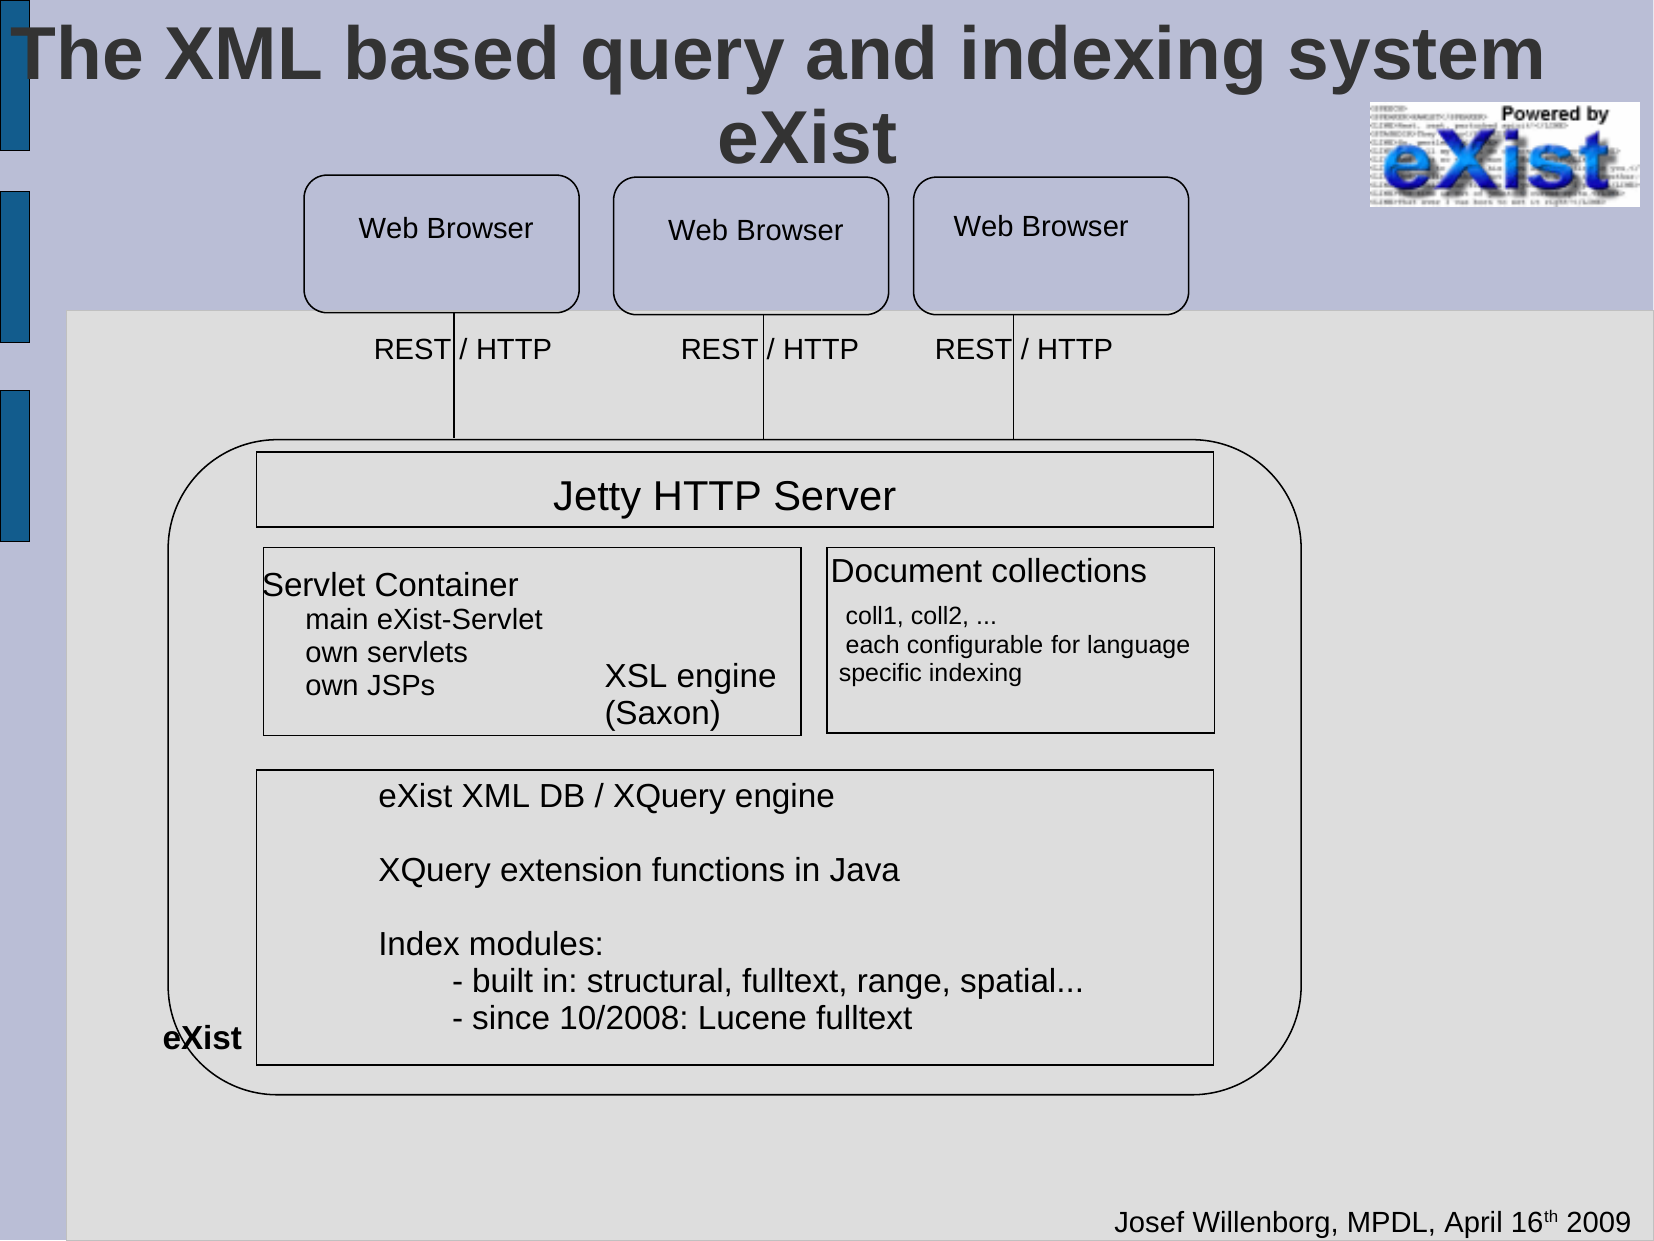

# The XML based query and indexing system eXist
Web Browser
Web Browser
Web Browser
REST / HTTP
REST / HTTP
REST / HTTP
Jetty HTTP Server
Document collections
Servlet Container
 main eXist-Servlet
 own servlets
 own JSPs
 coll1, coll2, ...
 each configurable for language specific indexing
XSL engine
(Saxon)
eXist XML DB / XQuery engine
XQuery extension functions in Java
Index modules:
	- built in: structural, fulltext, range, spatial...
	- since 10/2008: Lucene fulltext
eXist